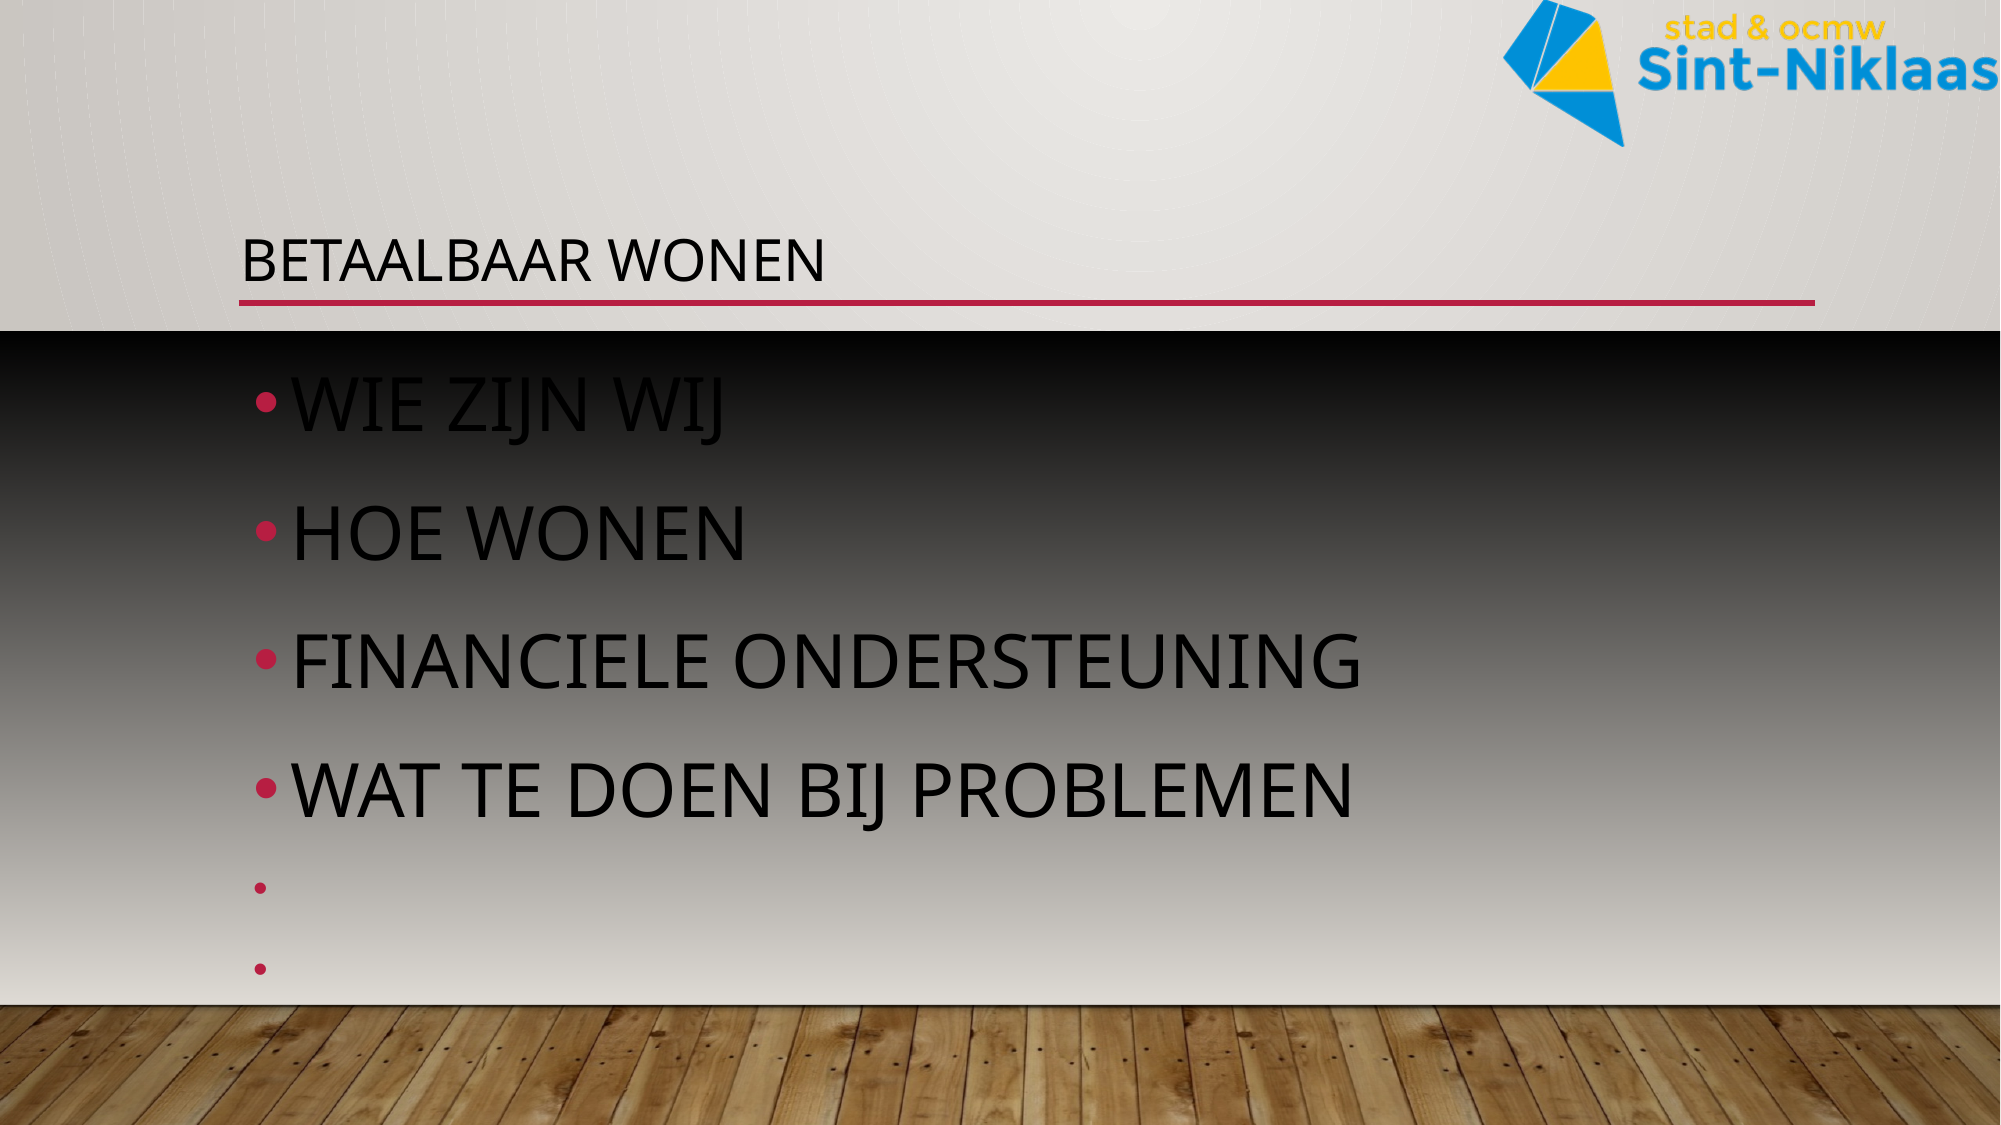

# Betaalbaar wonen
WIE ZIJN WIJ
HOE WONEN
FINANCIELE ONDERSTEUNING
WAT TE DOEN BIJ PROBLEMEN